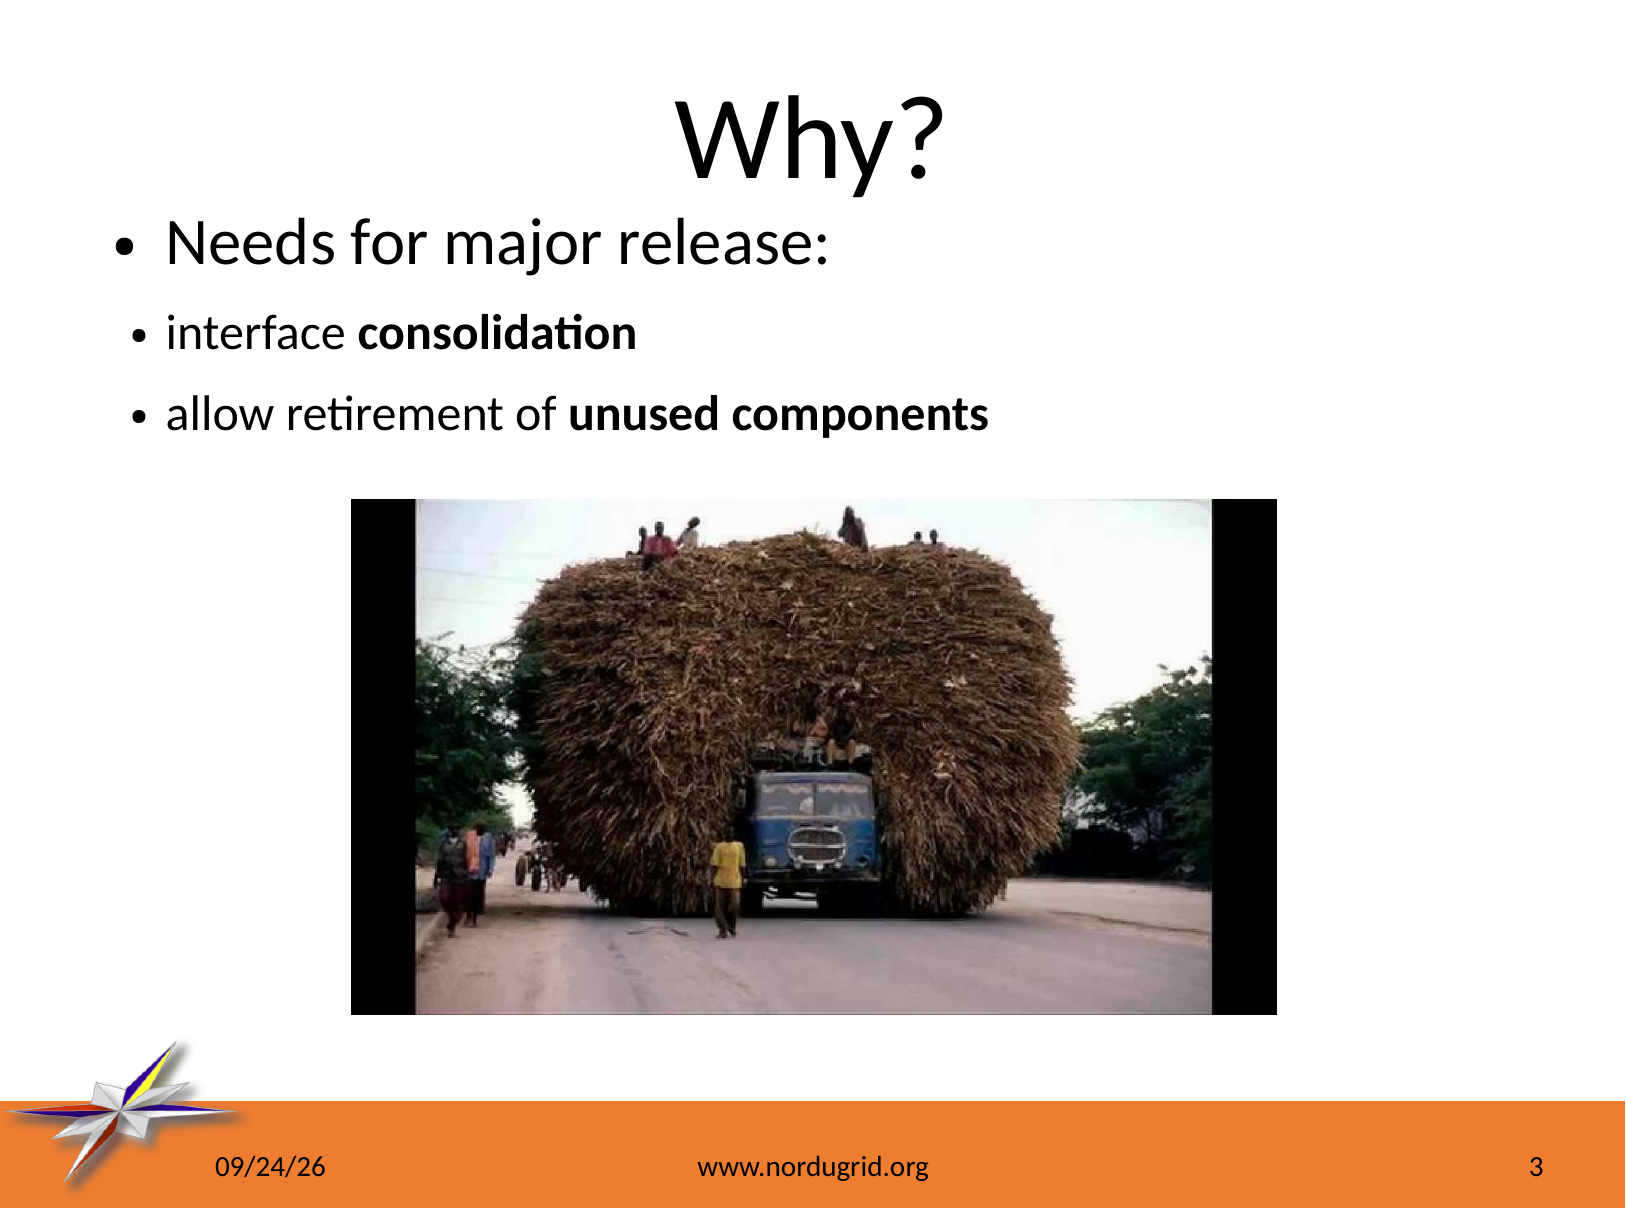

# Why?
Needs for major release:
interface consolidation
allow retirement of unused components
www.nordugrid.org
3